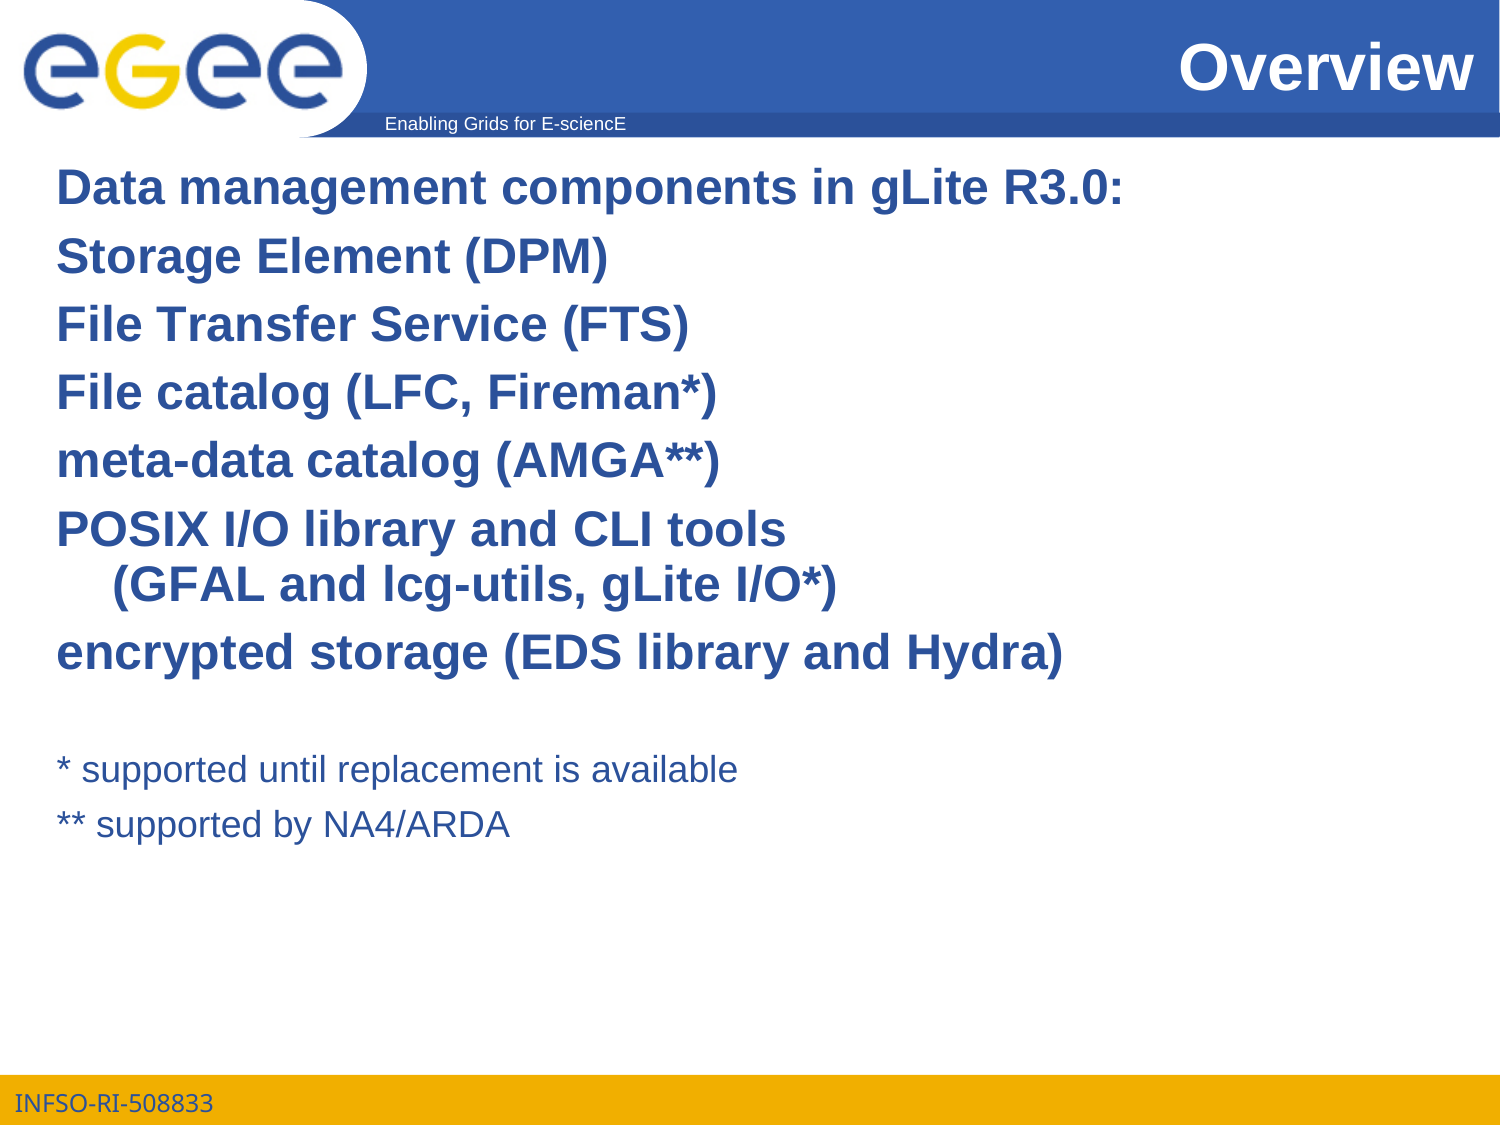

# Overview
Data management components in gLite R3.0:
Storage Element (DPM)
File Transfer Service (FTS)
File catalog (LFC, Fireman*)
meta-data catalog (AMGA**)
POSIX I/O library and CLI tools
(GFAL and lcg-utils, gLite I/O*)
encrypted storage (EDS library and Hydra)
* supported until replacement is available
** supported by NA4/ARDA